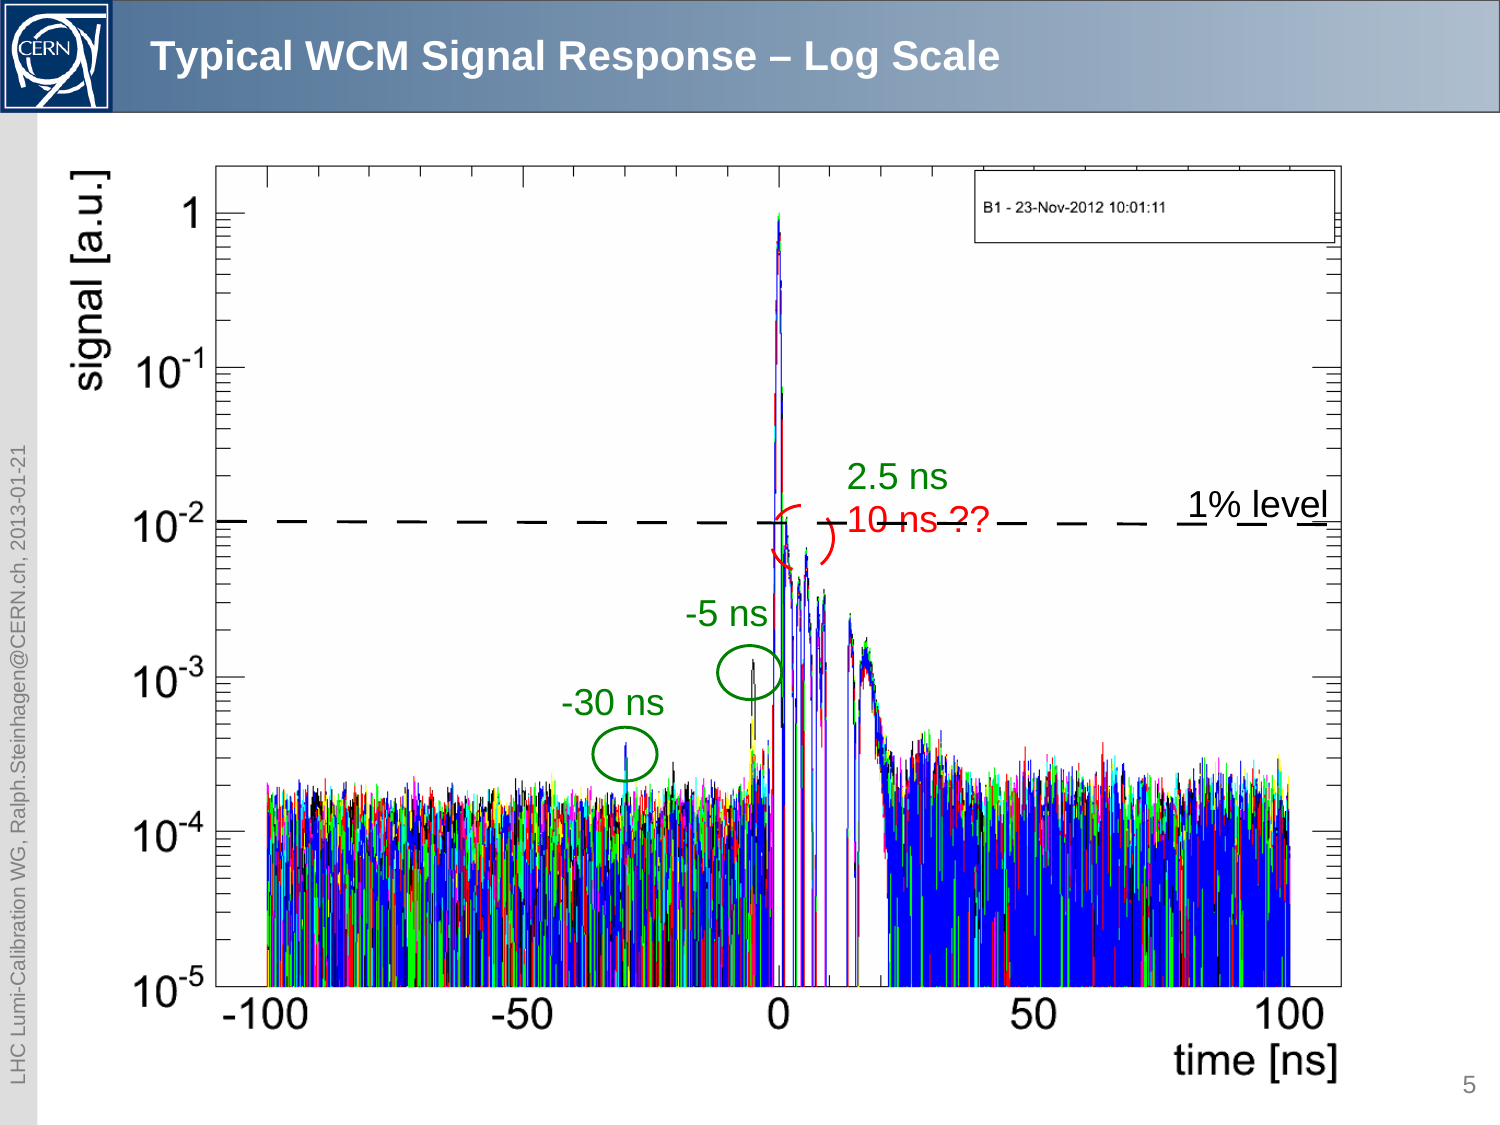

# Typical WCM Signal Response – Log Scale
2.5 ns
10 ns ??
1% level
-5 ns
-30 ns